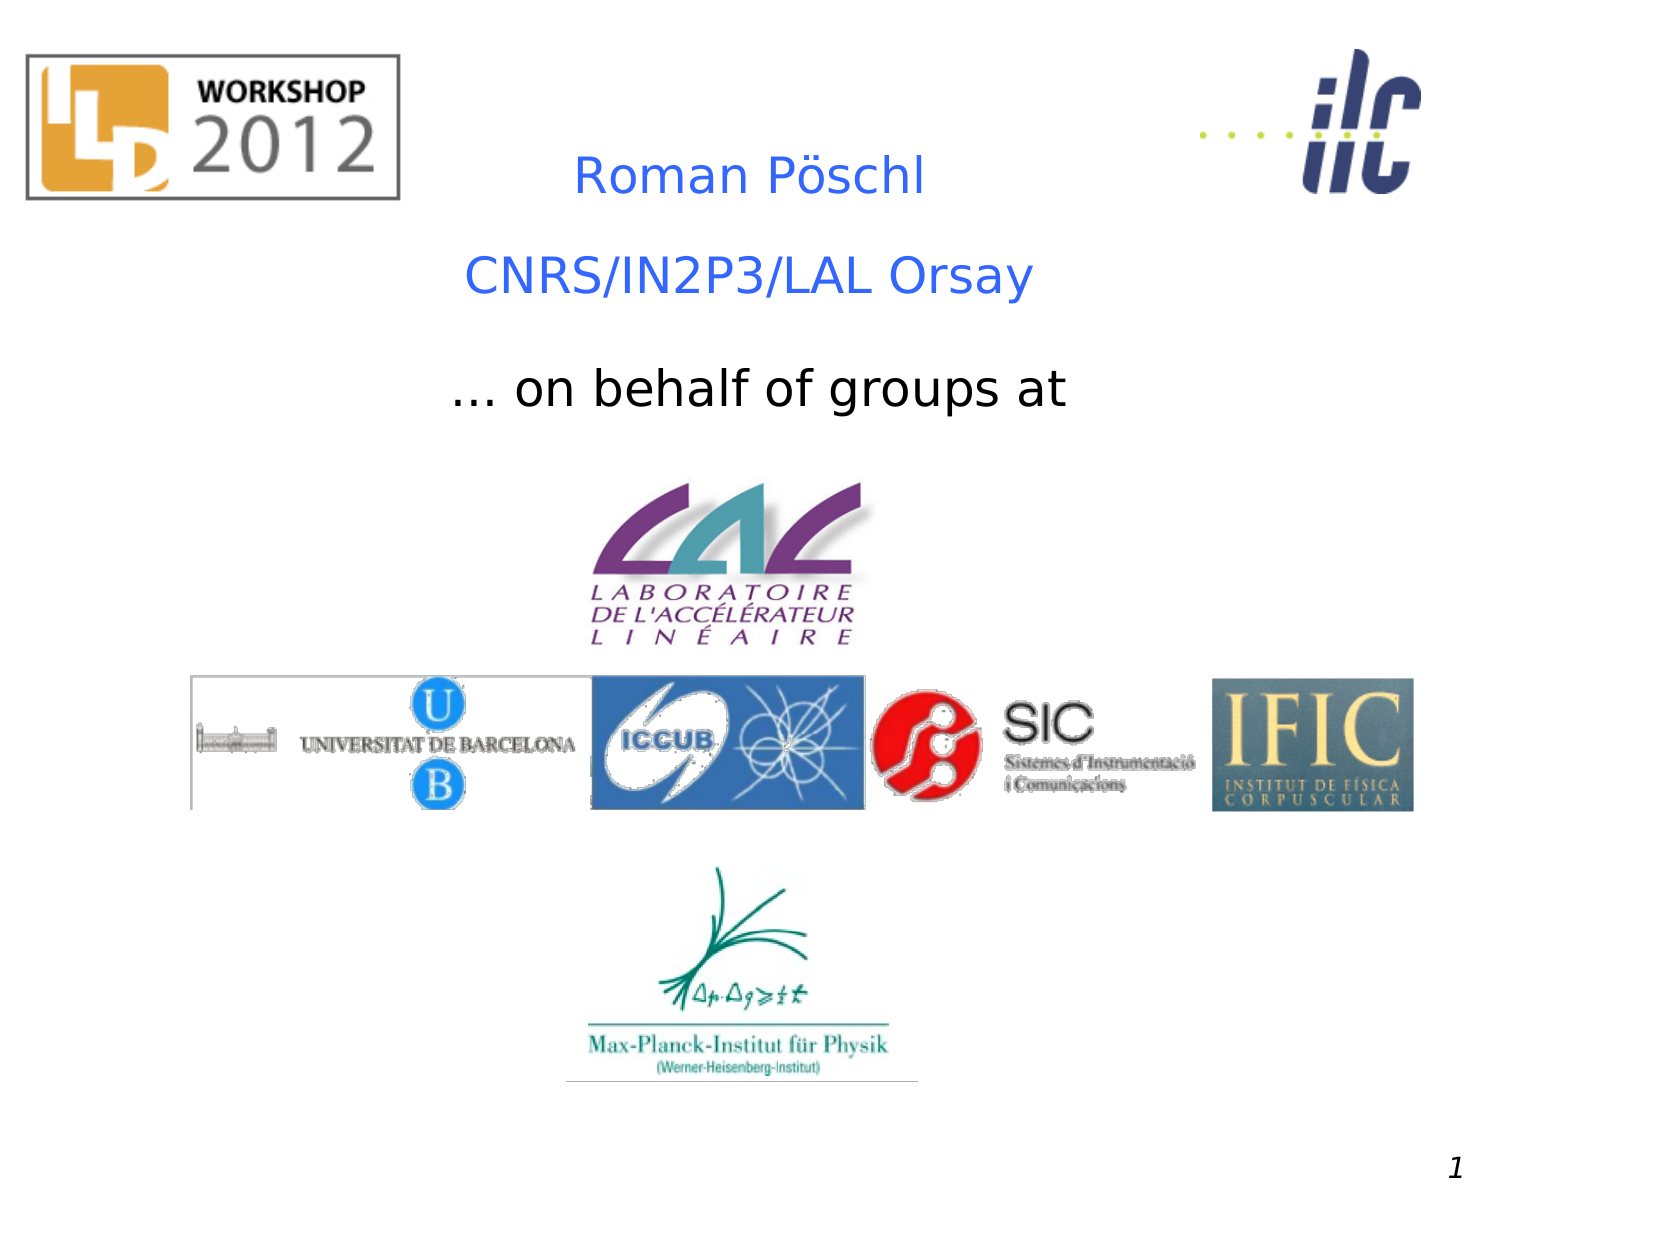

Roman Pöschl
CNRS/IN2P3/LAL Orsay
... on behalf of groups at